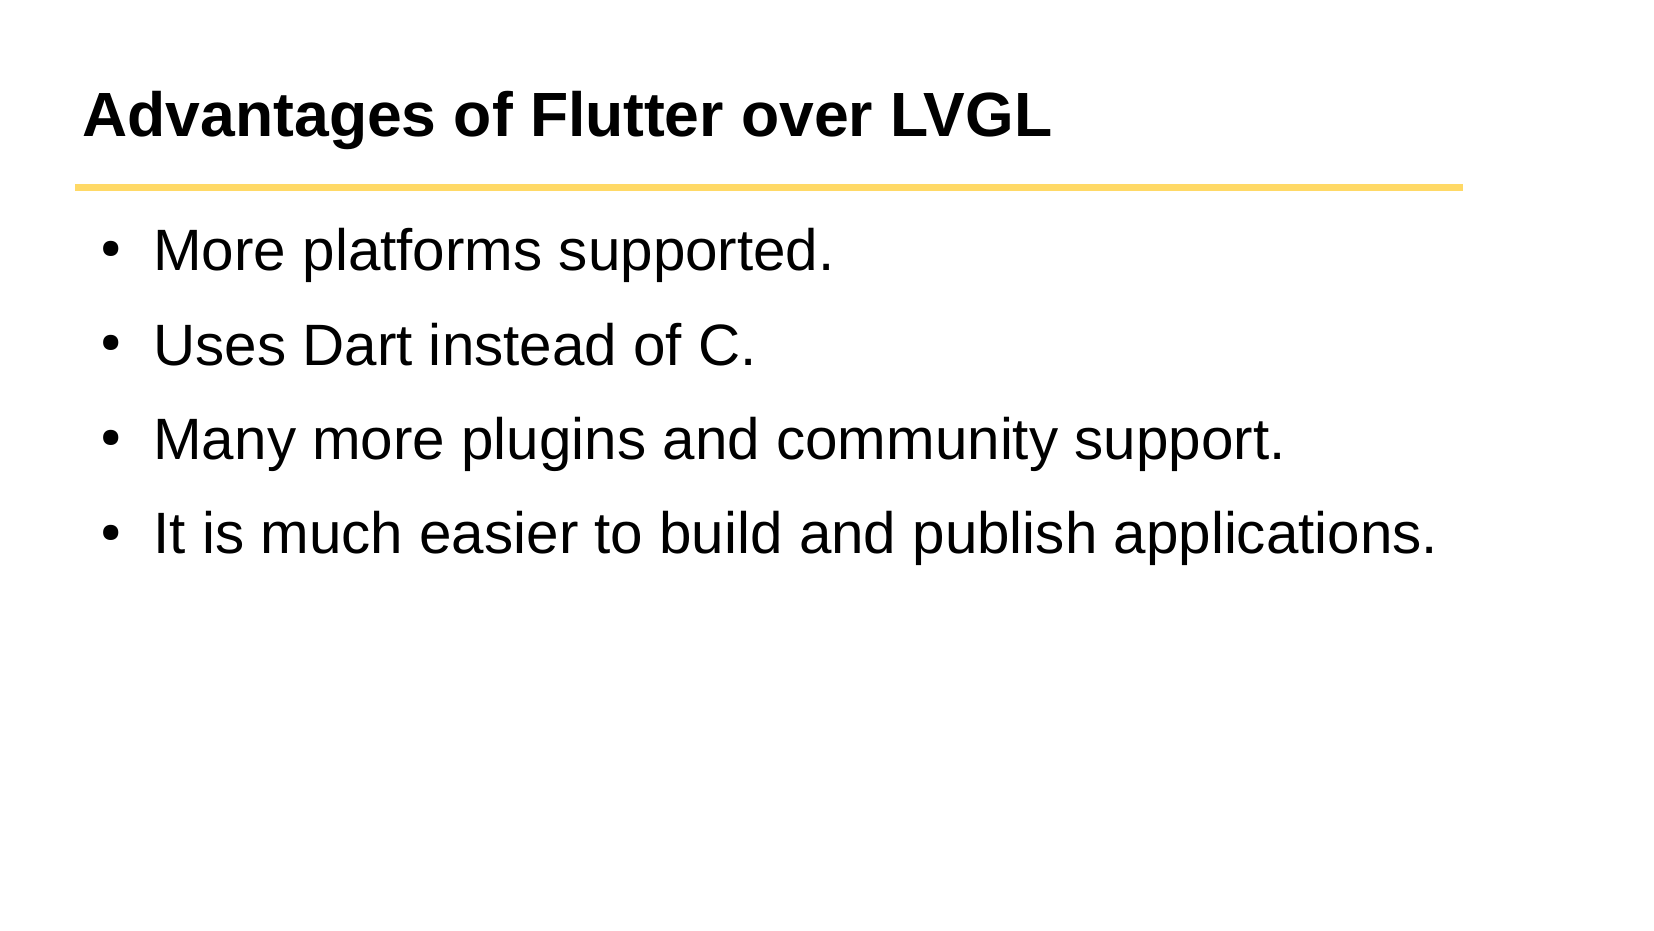

# Advantages of Flutter over LVGL
More platforms supported.
Uses Dart instead of C.
Many more plugins and community support.
It is much easier to build and publish applications.